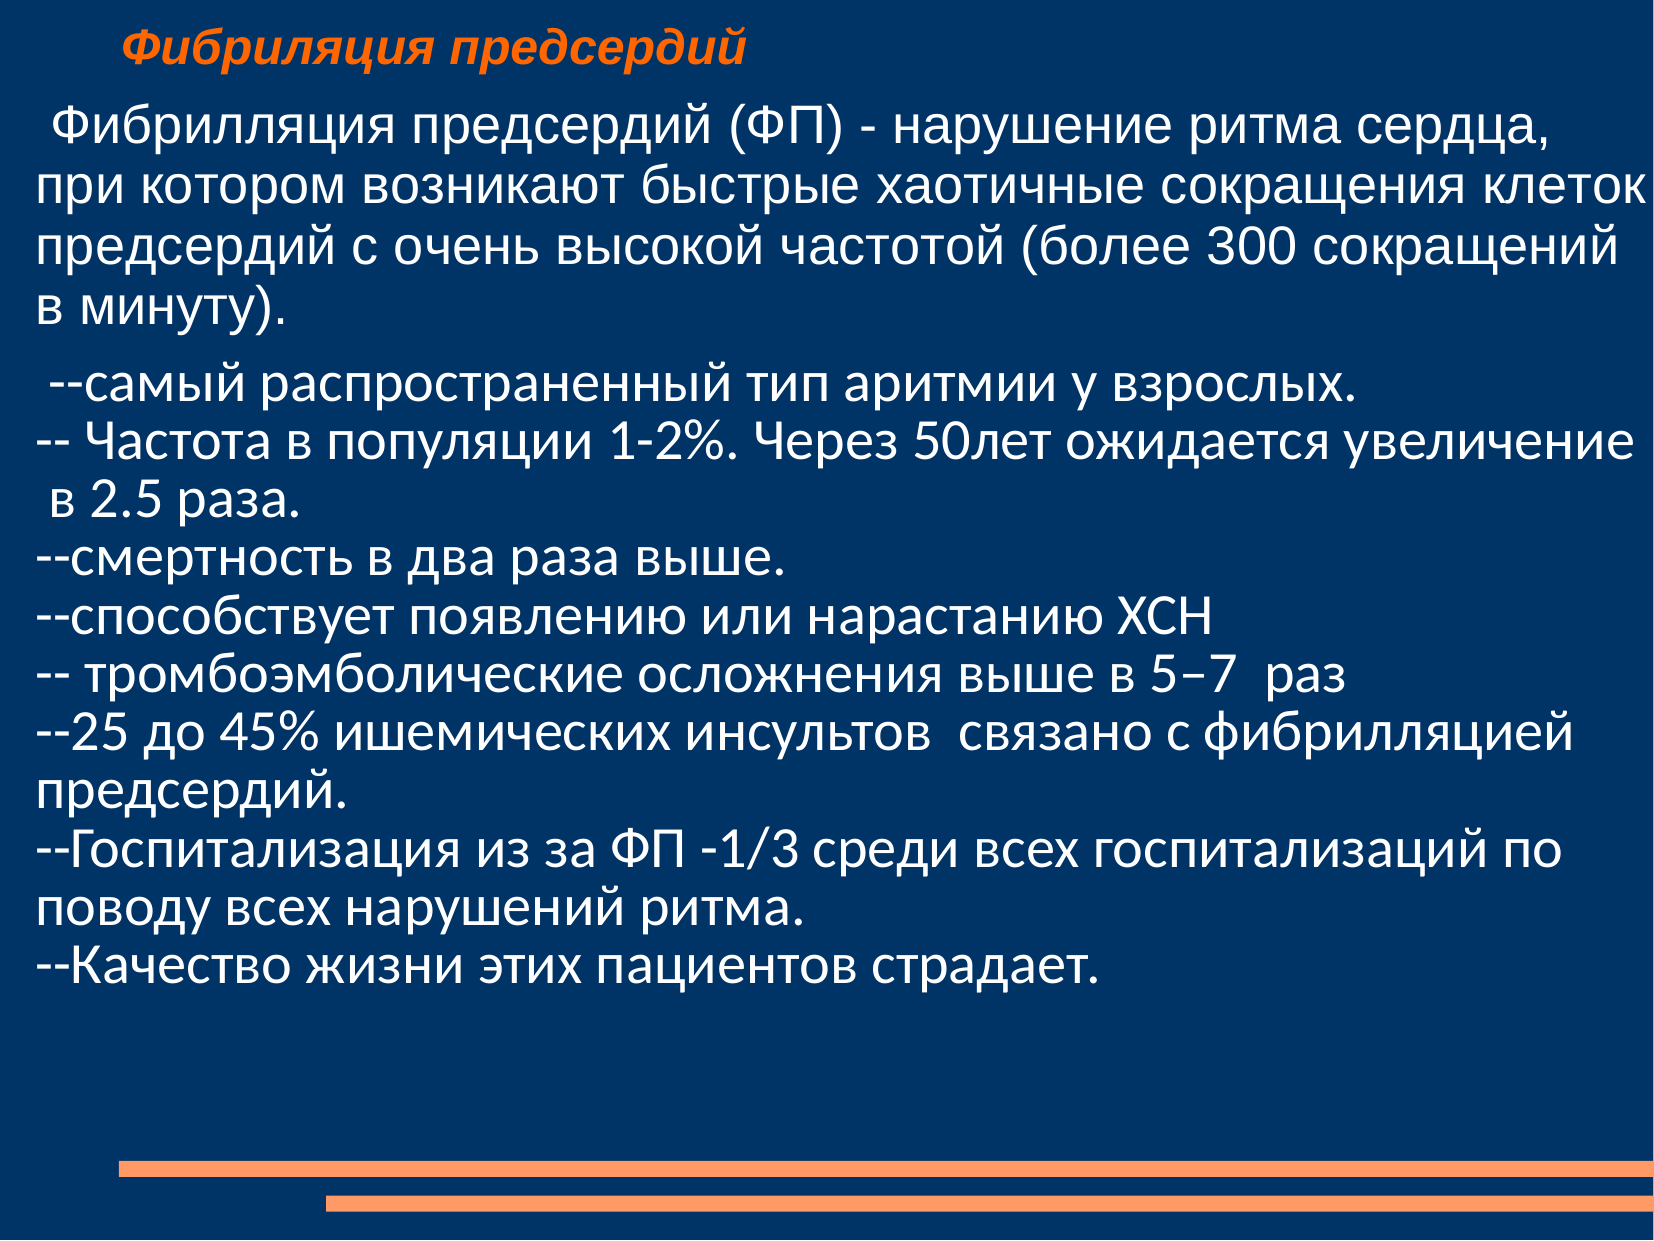

# Фибриляция предсердий
 Фибрилляция предсердий (ФП) - нарушение ритма сердца, при котором возникают быстрые хаотичные сокращения клеток предсердий с очень высокой частотой (более 300 сокращений в минуту).
 --самый распространенный тип аритмии у взрослых.
-- Частота в популяции 1-2%. Через 50лет ожидается увеличение в 2.5 раза.
--смертность в два раза выше.
--способствует появлению или нарастанию ХСН
-- тромбоэмболические осложнения выше в 5–7 раз
--25 до 45% ишемических инсультов связано с фибрилляцией предсердий.
--Госпитализация из за ФП -1/3 среди всех госпитализаций по поводу всех нарушений ритма.
--Качество жизни этих пациентов страдает.